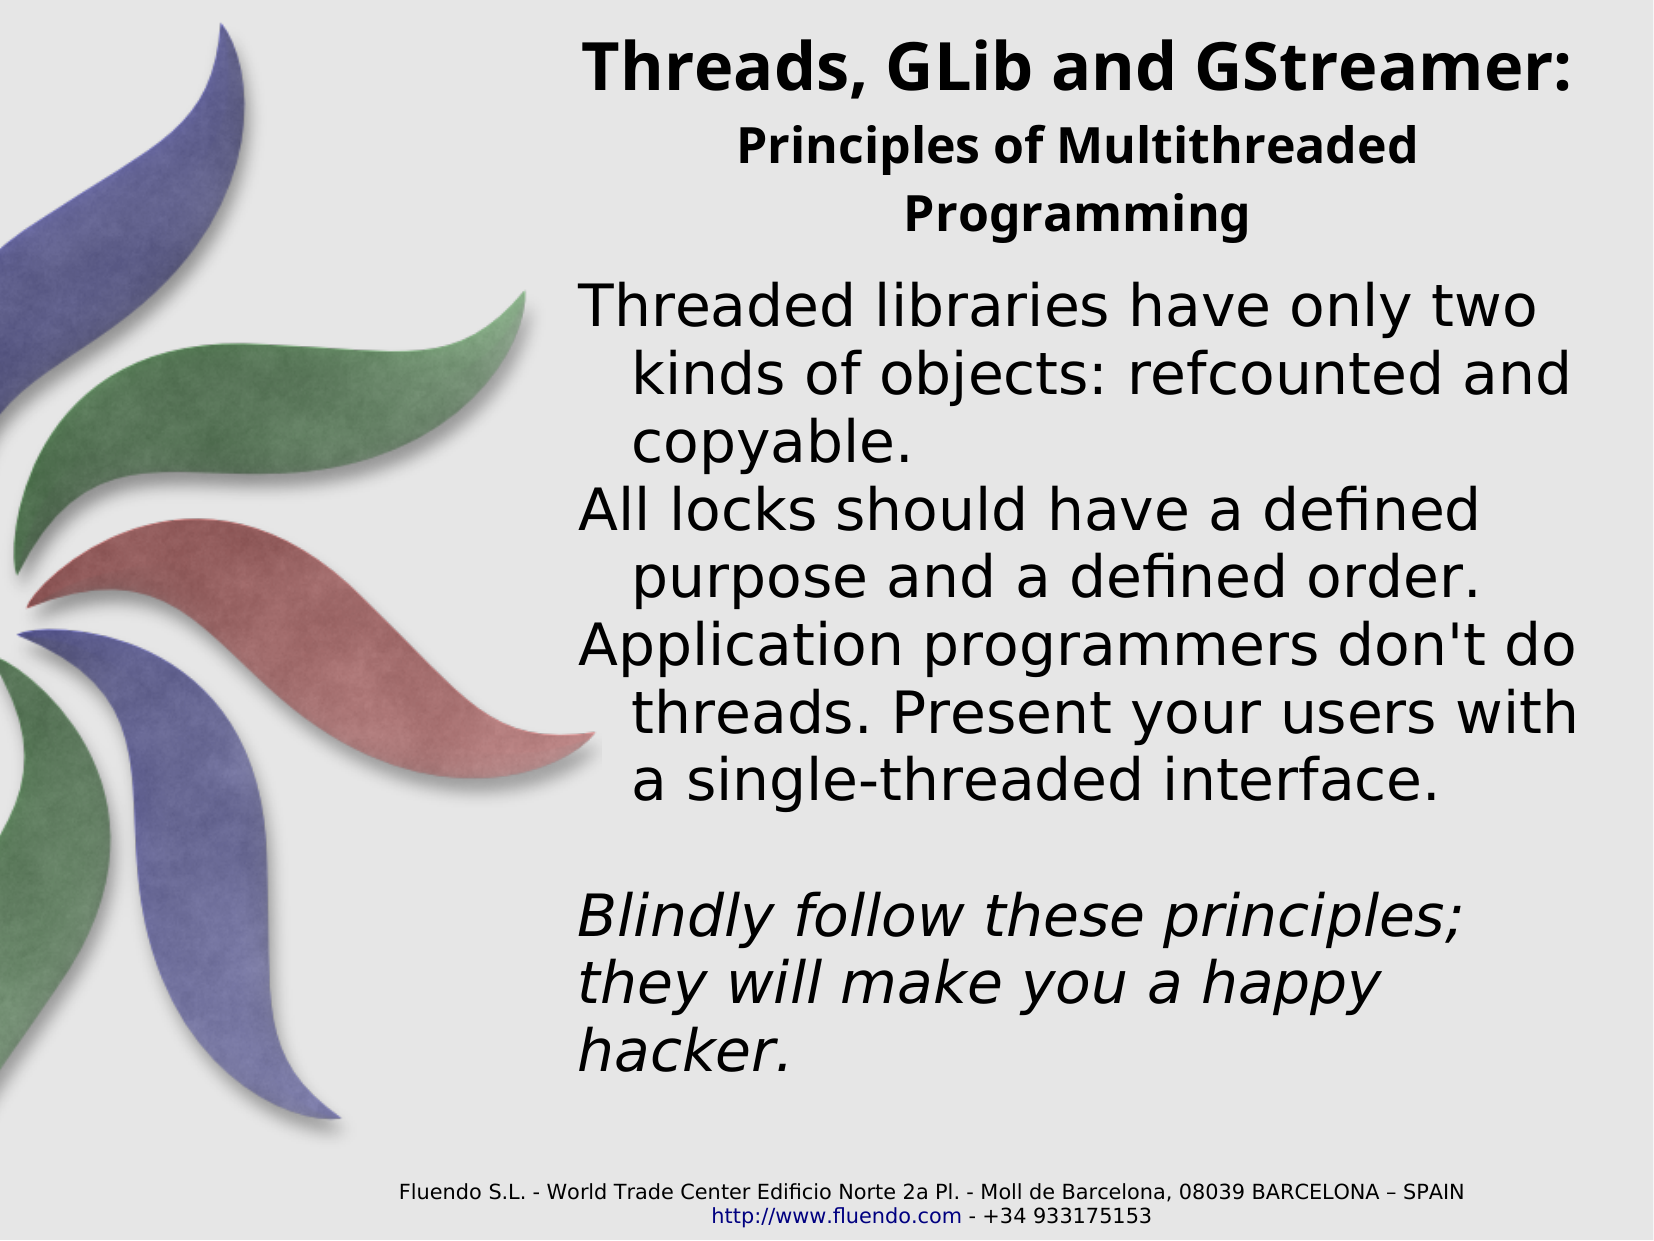

# Threads, GLib and GStreamer: Principles of Multithreaded Programming
Threaded libraries have only two kinds of objects: refcounted and copyable.
All locks should have a defined purpose and a defined order.
Application programmers don't do threads. Present your users with a single-threaded interface.
Blindly follow these principles; they will make you a happy hacker.